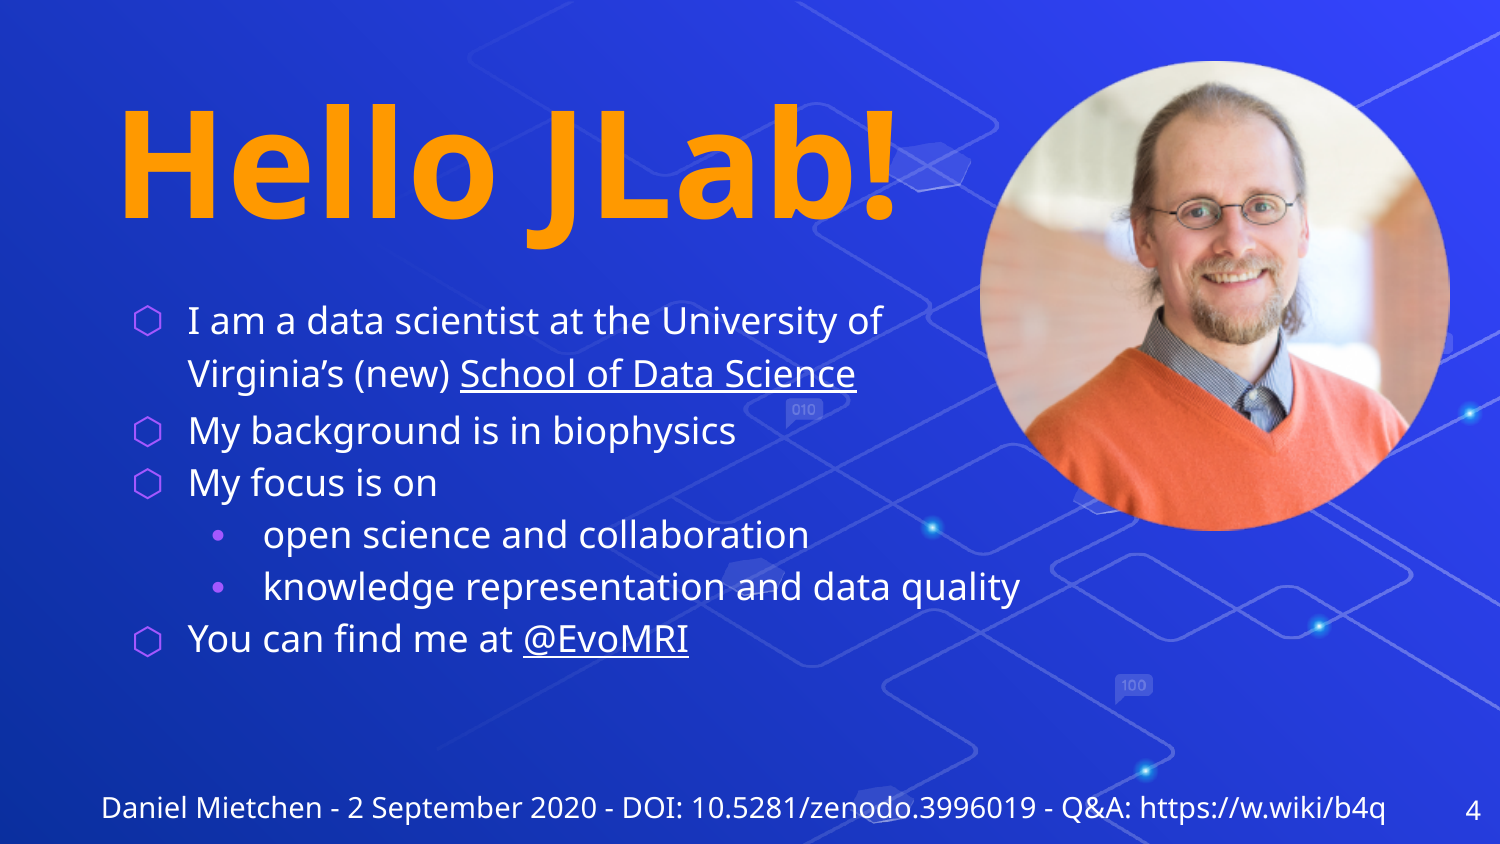

# Hello JLab!
I am a data scientist at the University of Virginia’s (new) School of Data Science
My background is in biophysics
My focus is on
open science and collaboration
knowledge representation and data quality
You can find me at @EvoMRI
Daniel Mietchen - 2 September 2020 - DOI: 10.5281/zenodo.3996019 - Q&A: https://w.wiki/b4q